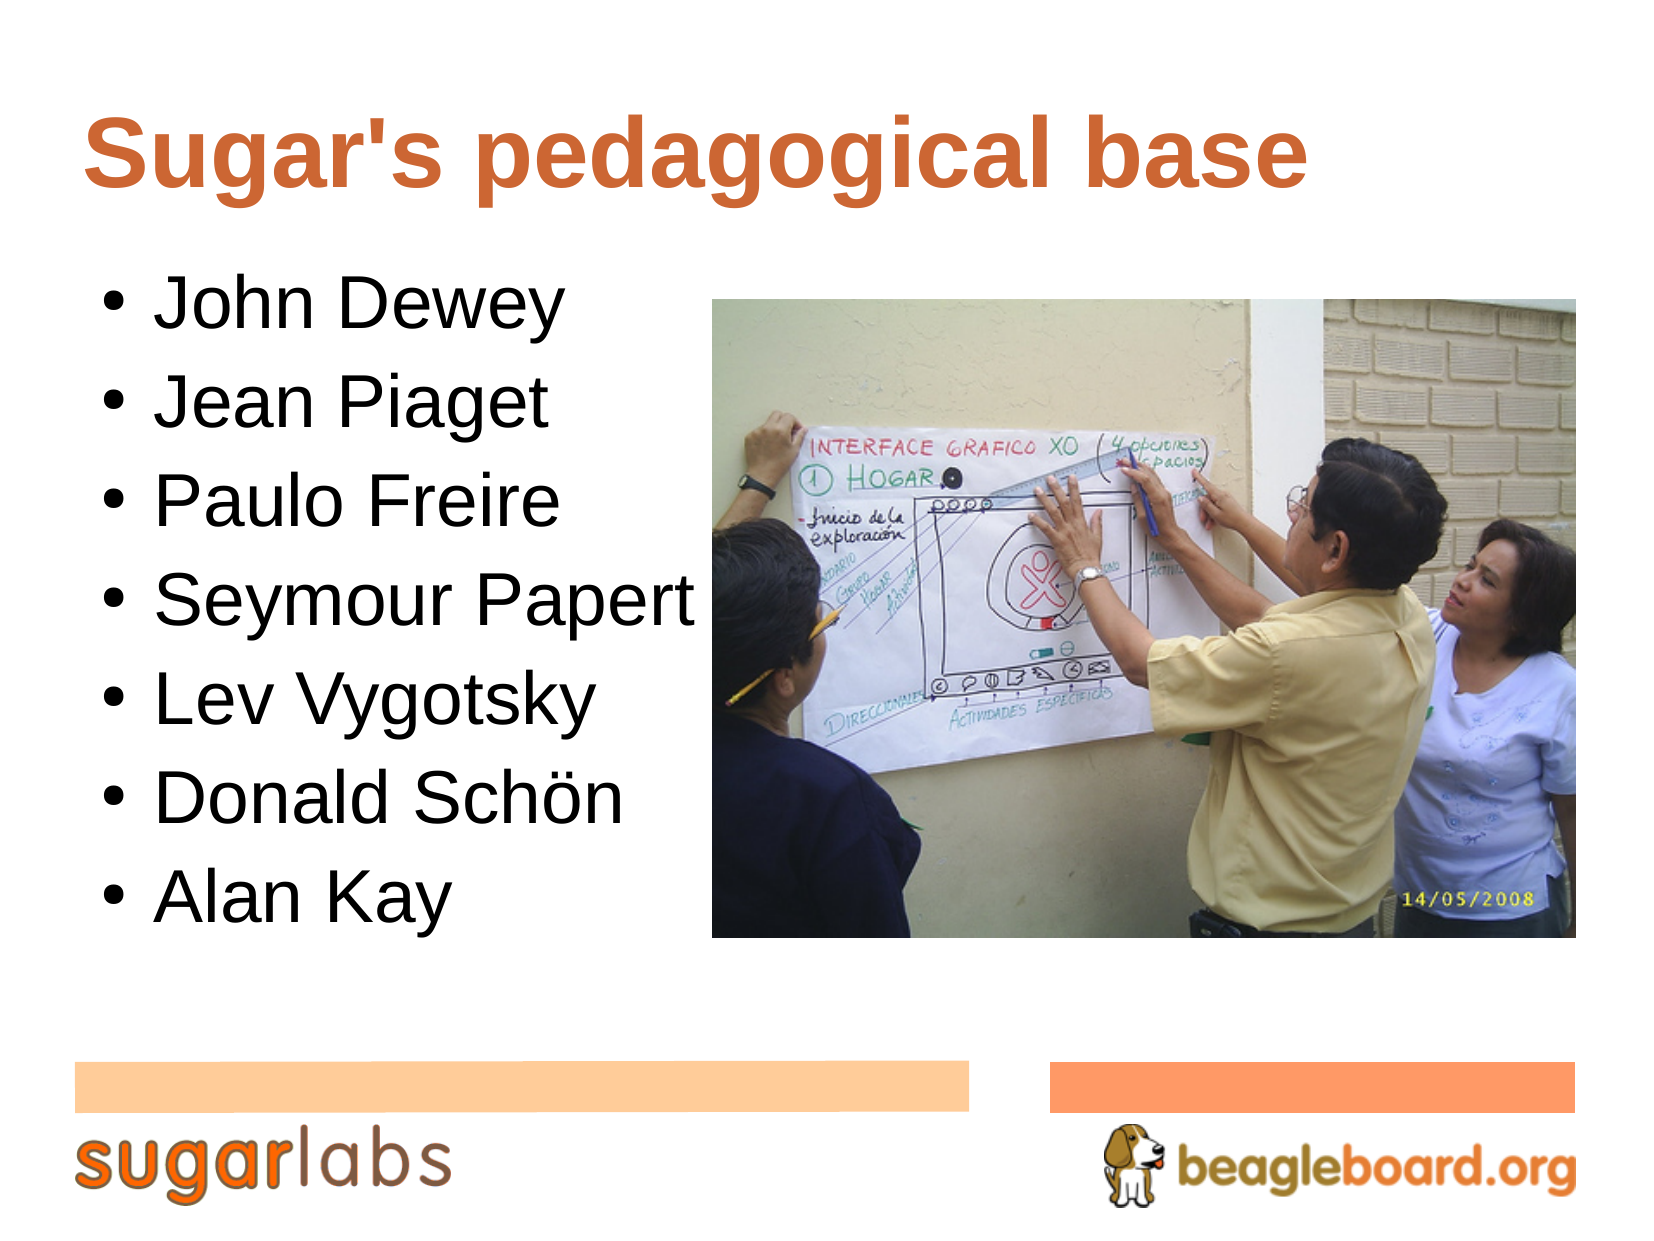

# Sugar's pedagogical base
John Dewey
Jean Piaget
Paulo Freire
Seymour Papert
Lev Vygotsky
Donald Schön
Alan Kay